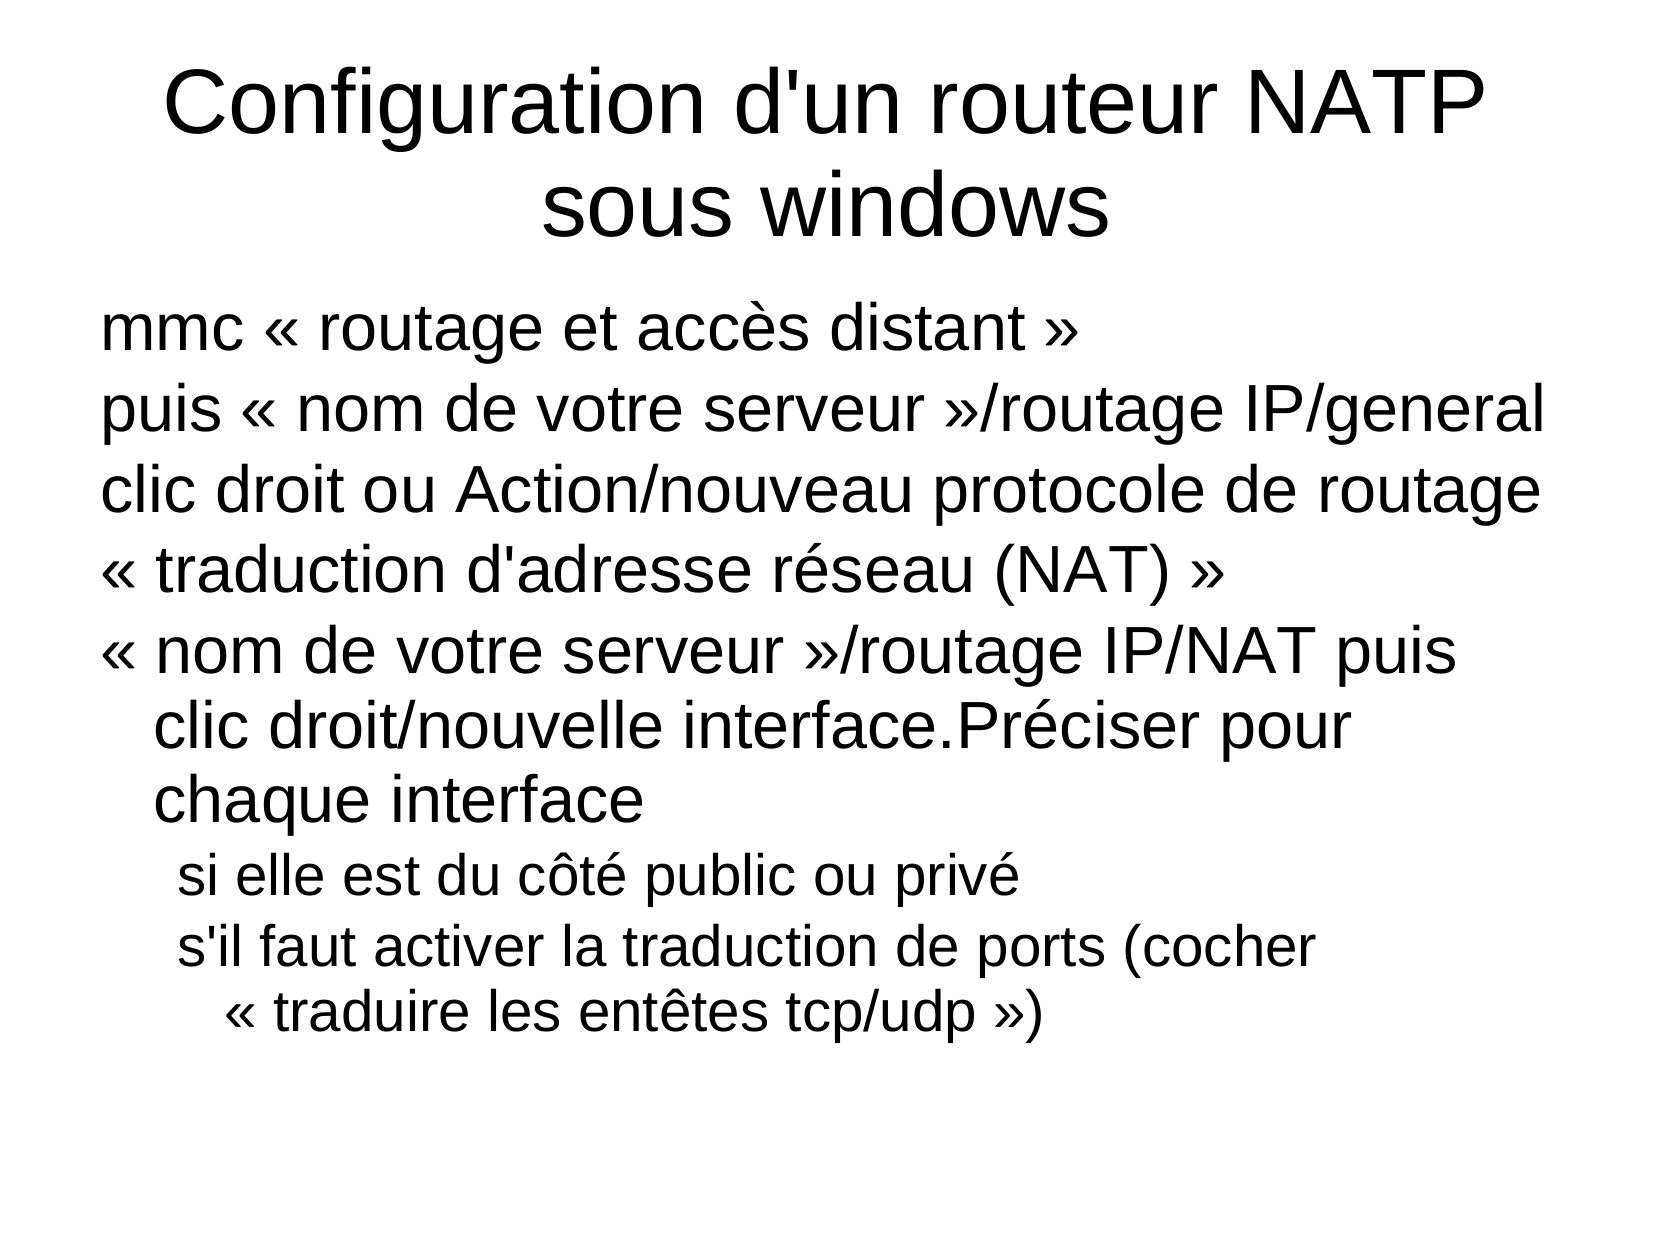

# Configuration d'un routeur NATP sous windows
mmc « routage et accès distant »
puis « nom de votre serveur »/routage IP/general
clic droit ou Action/nouveau protocole de routage
« traduction d'adresse réseau (NAT) »
« nom de votre serveur »/routage IP/NAT puis clic droit/nouvelle interface.Préciser pour chaque interface
si elle est du côté public ou privé
s'il faut activer la traduction de ports (cocher « traduire les entêtes tcp/udp »)